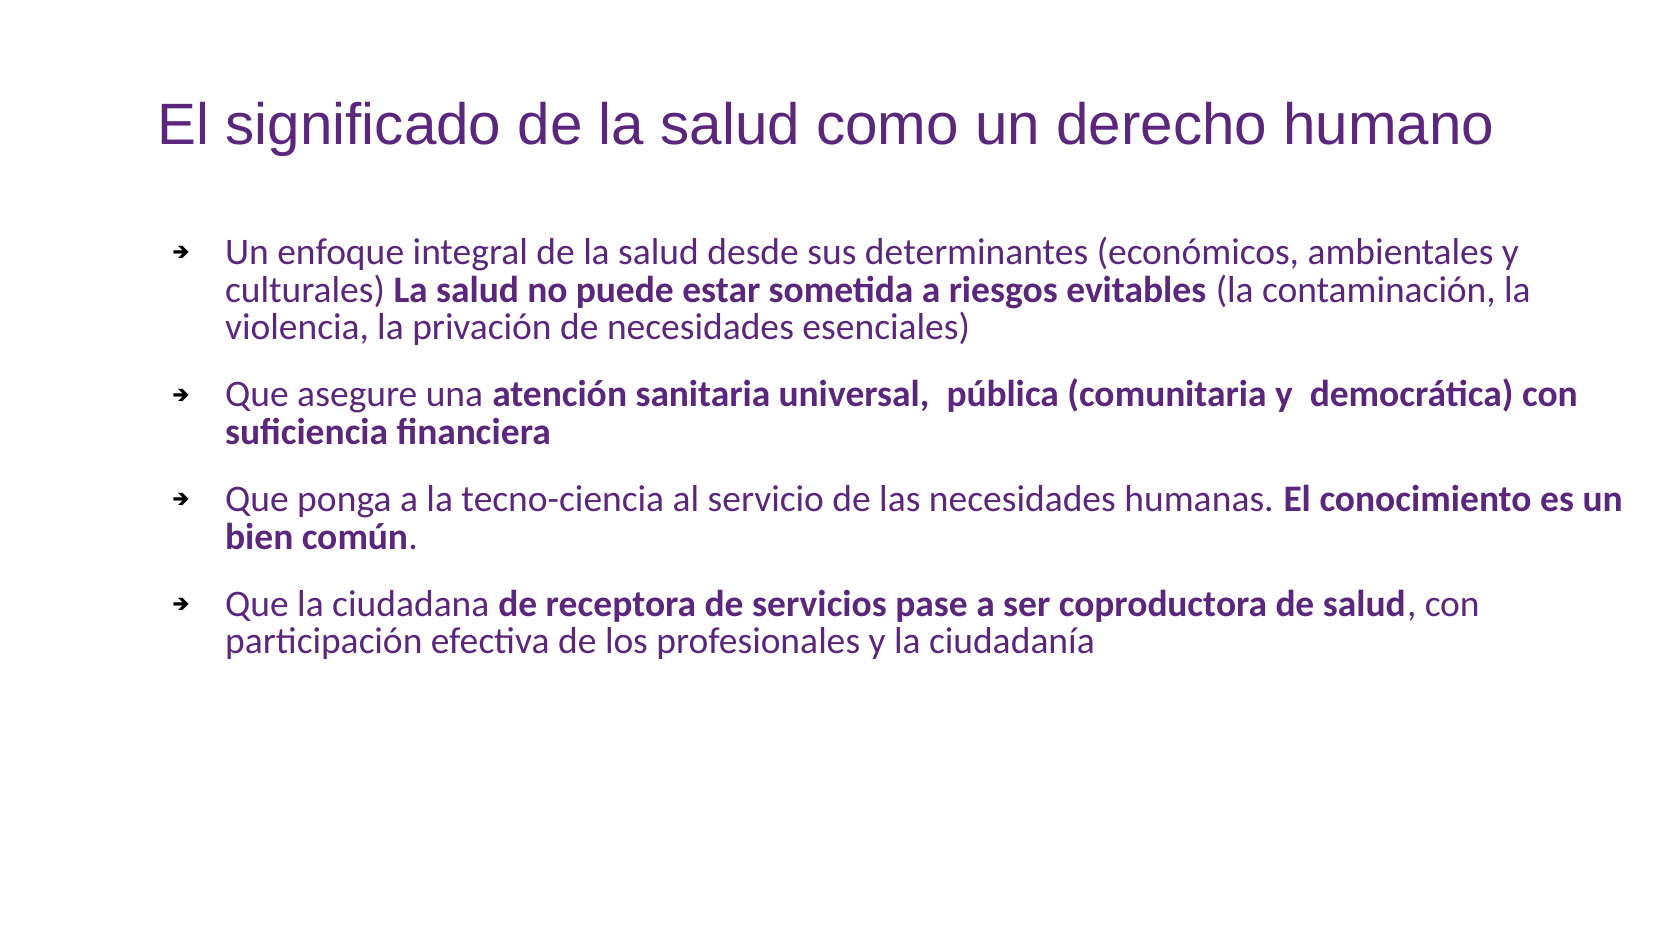

# El significado de la salud como un derecho humano
Un enfoque integral de la salud desde sus determinantes (económicos, ambientales y culturales) La salud no puede estar sometida a riesgos evitables (la contaminación, la violencia, la privación de necesidades esenciales)
Que asegure una atención sanitaria universal, pública (comunitaria y democrática) con suficiencia financiera
Que ponga a la tecno-ciencia al servicio de las necesidades humanas. El conocimiento es un bien común.
Que la ciudadana de receptora de servicios pase a ser coproductora de salud, con participación efectiva de los profesionales y la ciudadanía